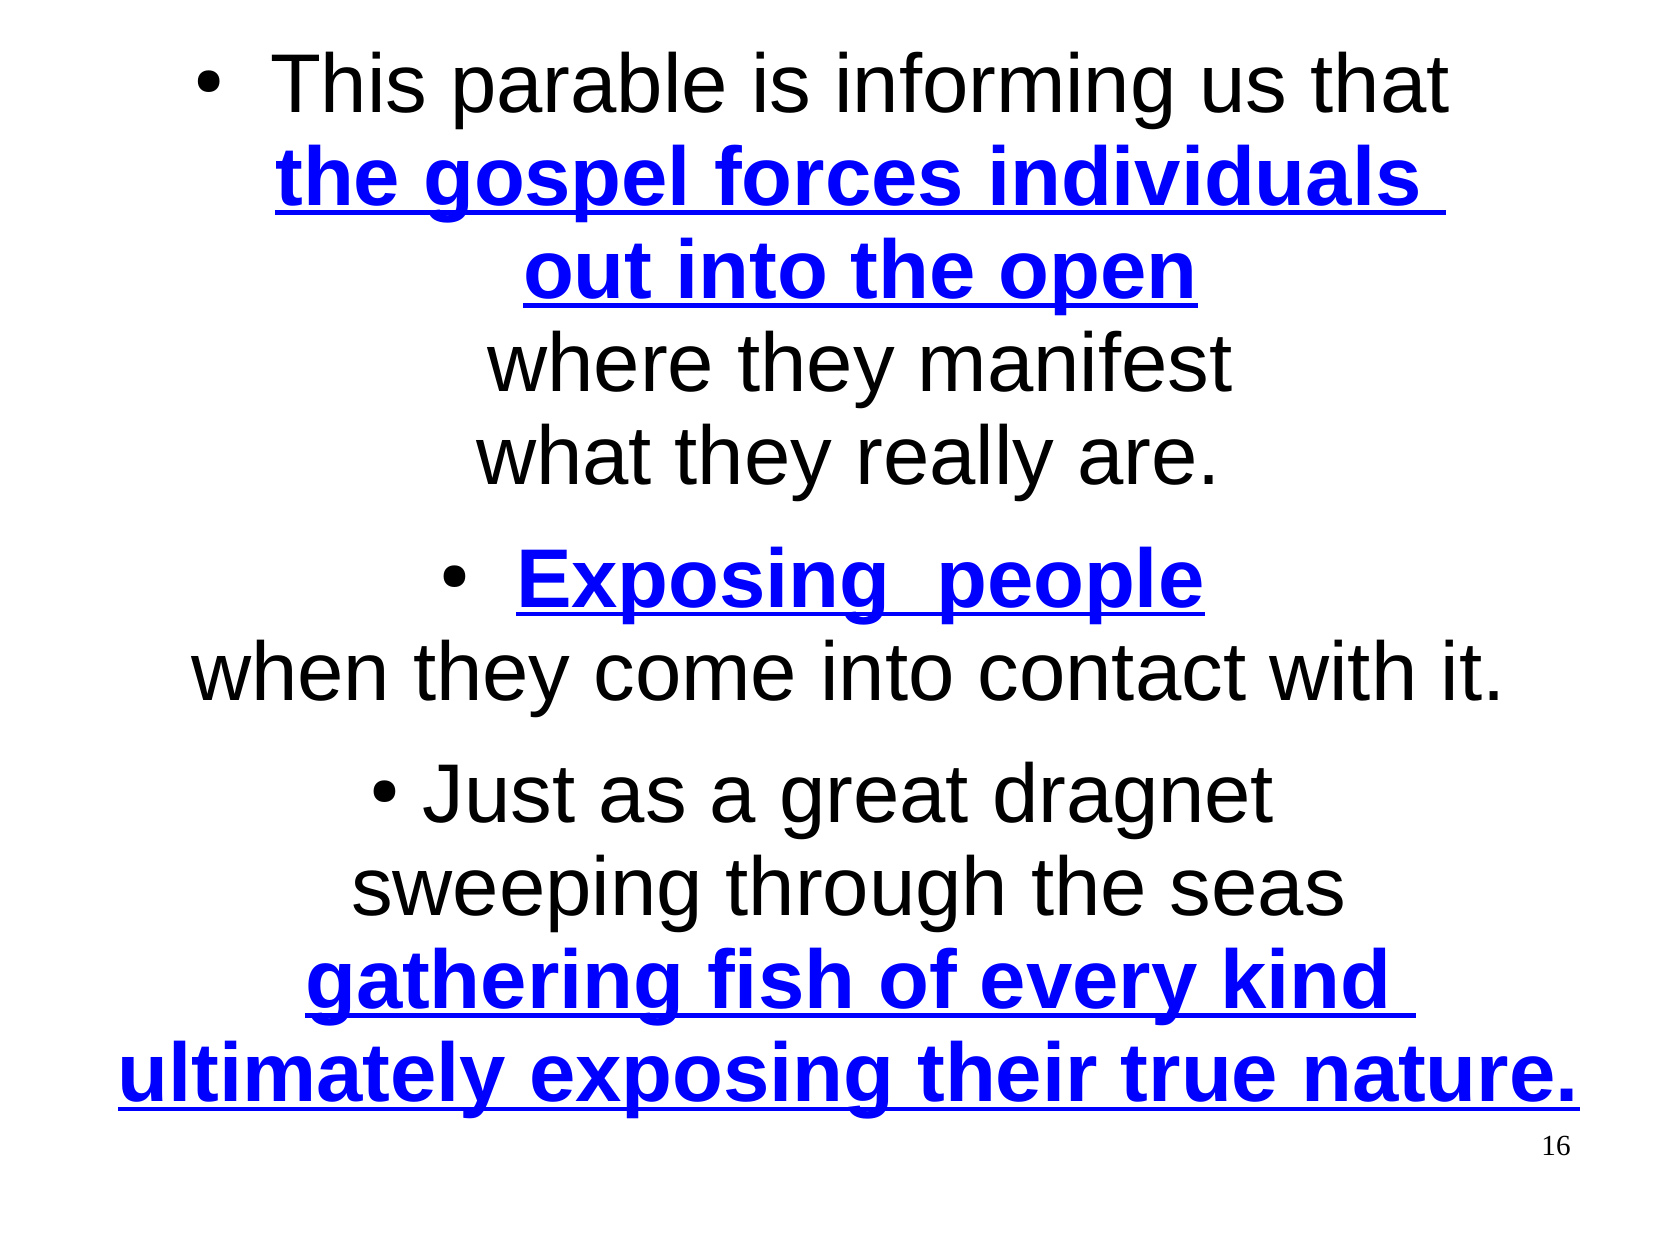

# This parable is informing us that the gospel forces individuals out into the open where they manifest what they really are.
 Exposing people
when they come into contact with it.
Just as a great dragnet
sweeping through the seas
gathering fish of every kind
ultimately exposing their true nature.
16